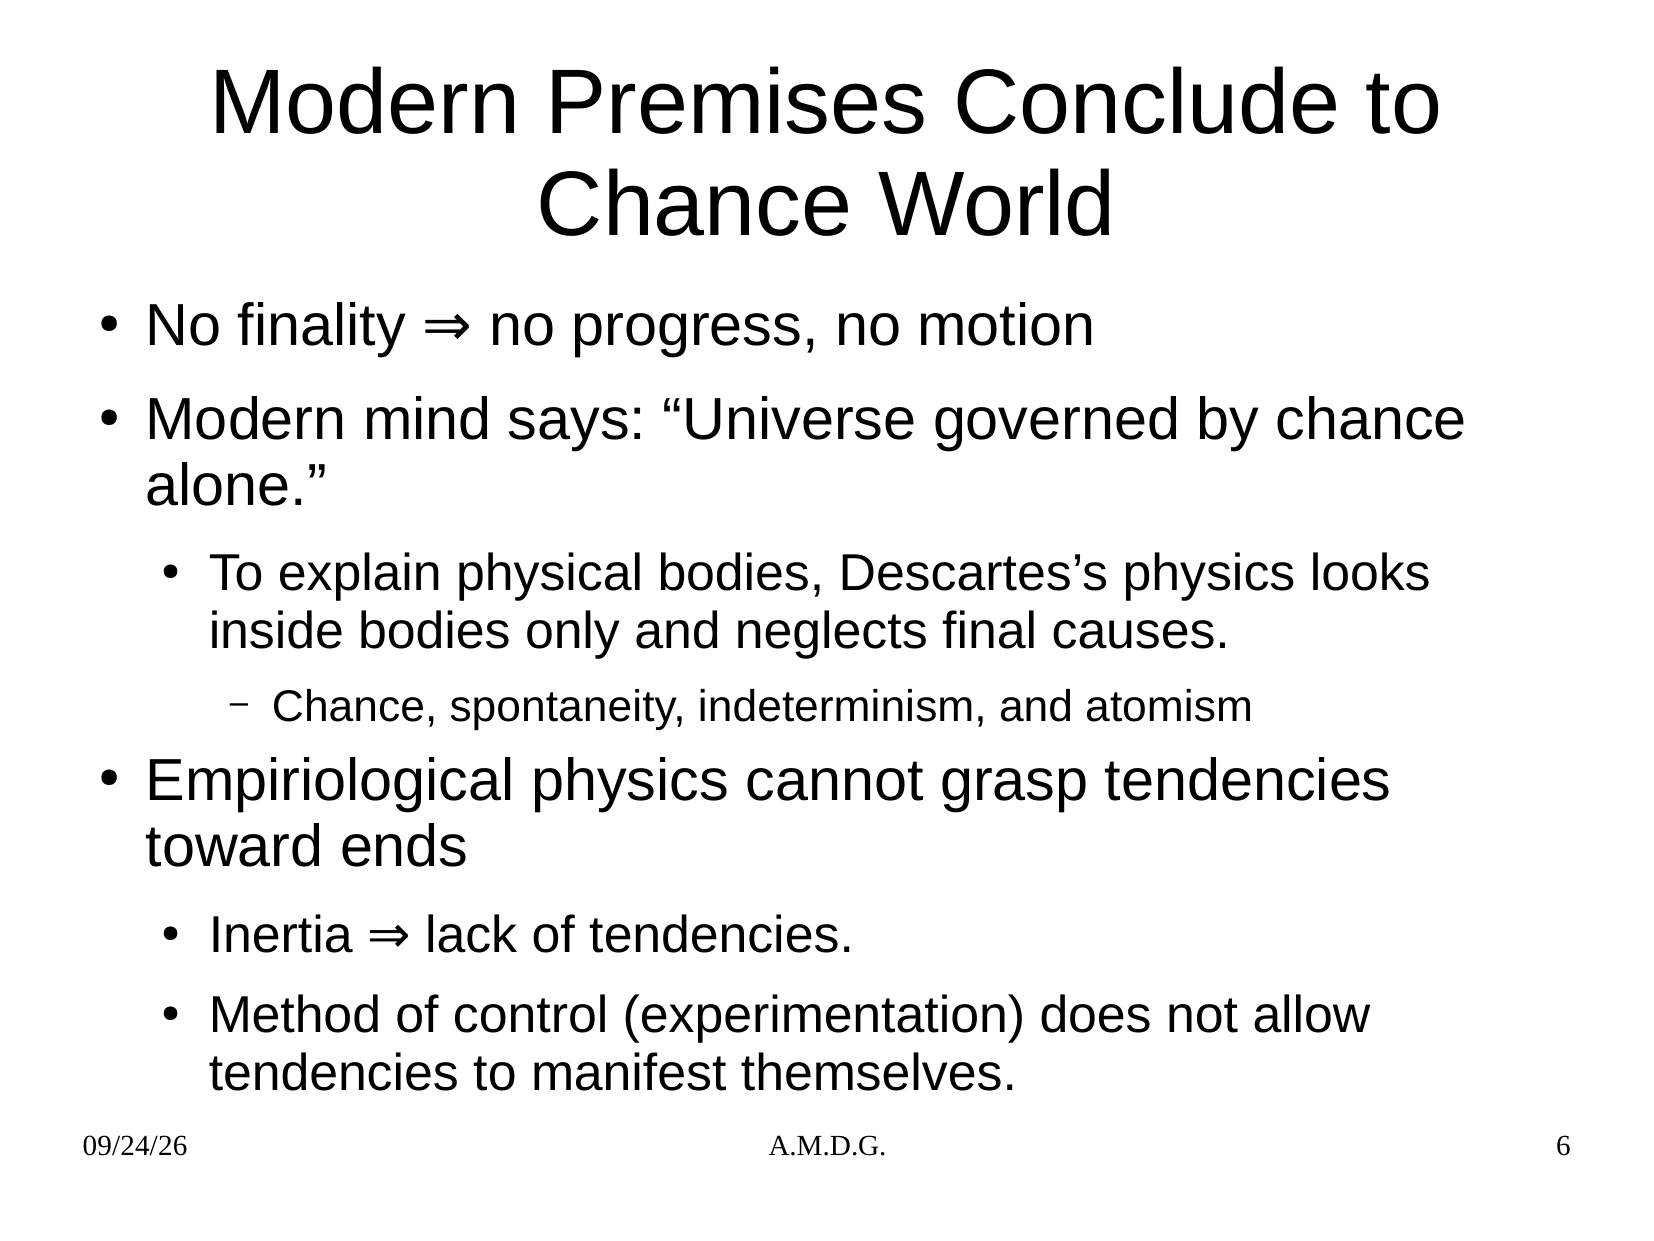

Modern Premises Conclude to Chance World
# No finality ⇒ no progress, no motion
Modern mind says: “Universe governed by chance alone.”
To explain physical bodies, Descartes’s physics looks inside bodies only and neglects final causes.
Chance, spontaneity, indeterminism, and atomism
Empiriological physics cannot grasp tendencies toward ends
Inertia ⇒ lack of tendencies.
Method of control (experimentation) does not allow tendencies to manifest themselves.
A.M.D.G.
6